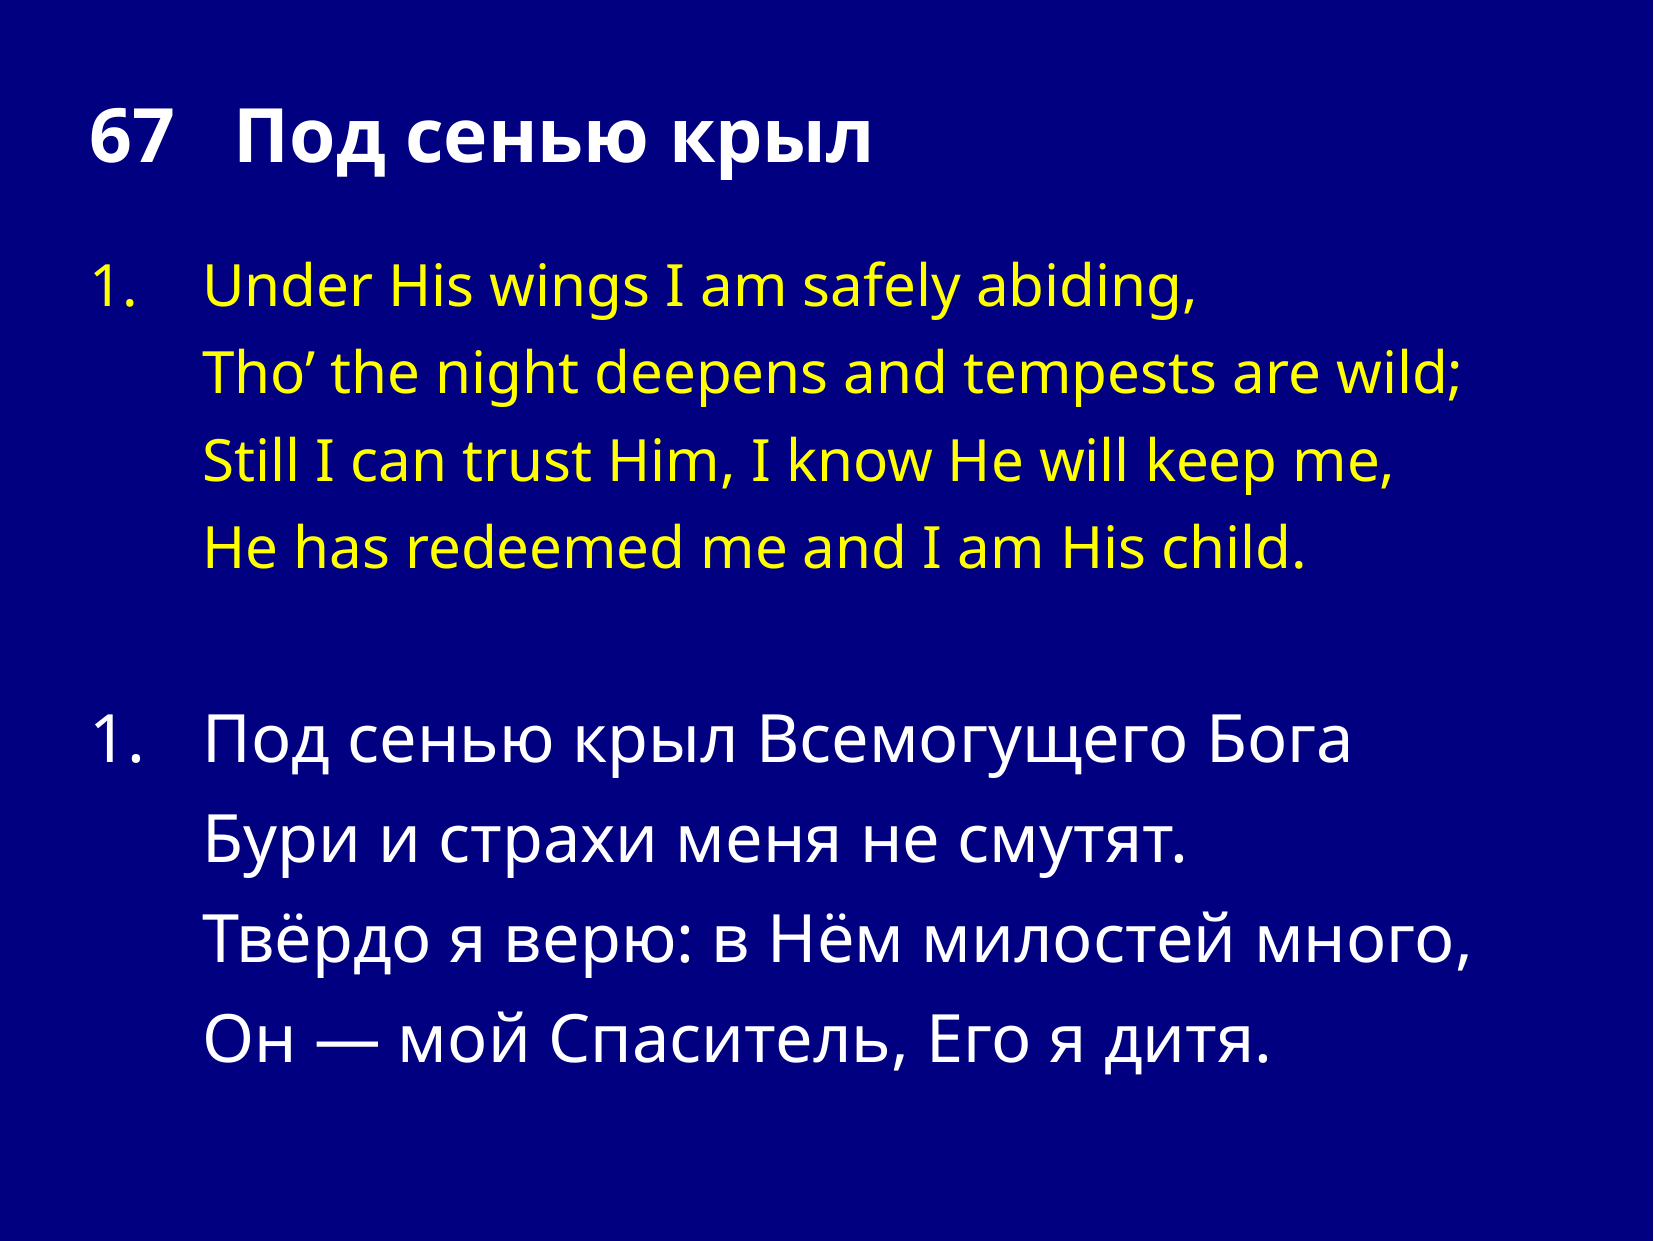

67 Под сенью крыл
1.	Under His wings I am safely abiding,
	Tho’ the night deepens and tempests are wild;
	Still I can trust Him, I know He will keep me,
	He has redeemed me and I am His child.
1.	Под сенью крыл Всемогущего Бога
	Бури и страхи меня не смутят.
	Твёрдо я верю: в Нём милостей много,
	Он — мой Спаситель, Его я дитя.